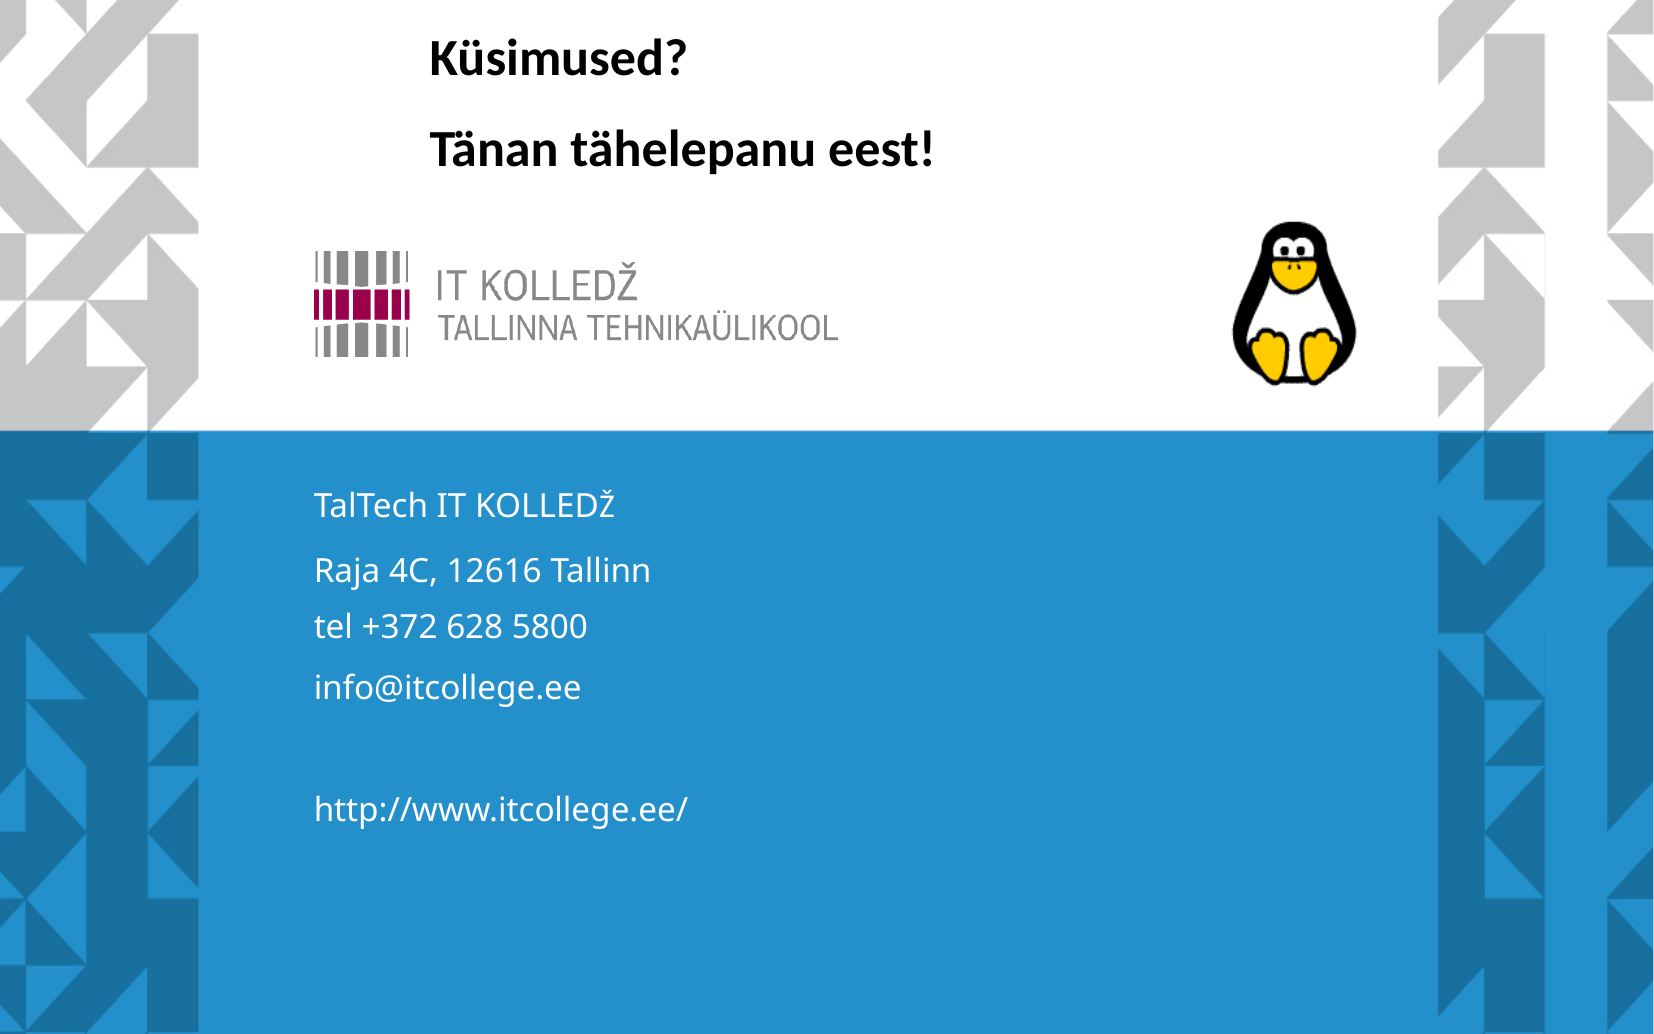

Küsimused?
Tänan tähelepanu eest!
# TalTech IT KOLLEDŽ
Raja 4C, 12616 Tallinn
tel +372 628 5800
info@itcollege.ee
http://www.itcollege.ee/